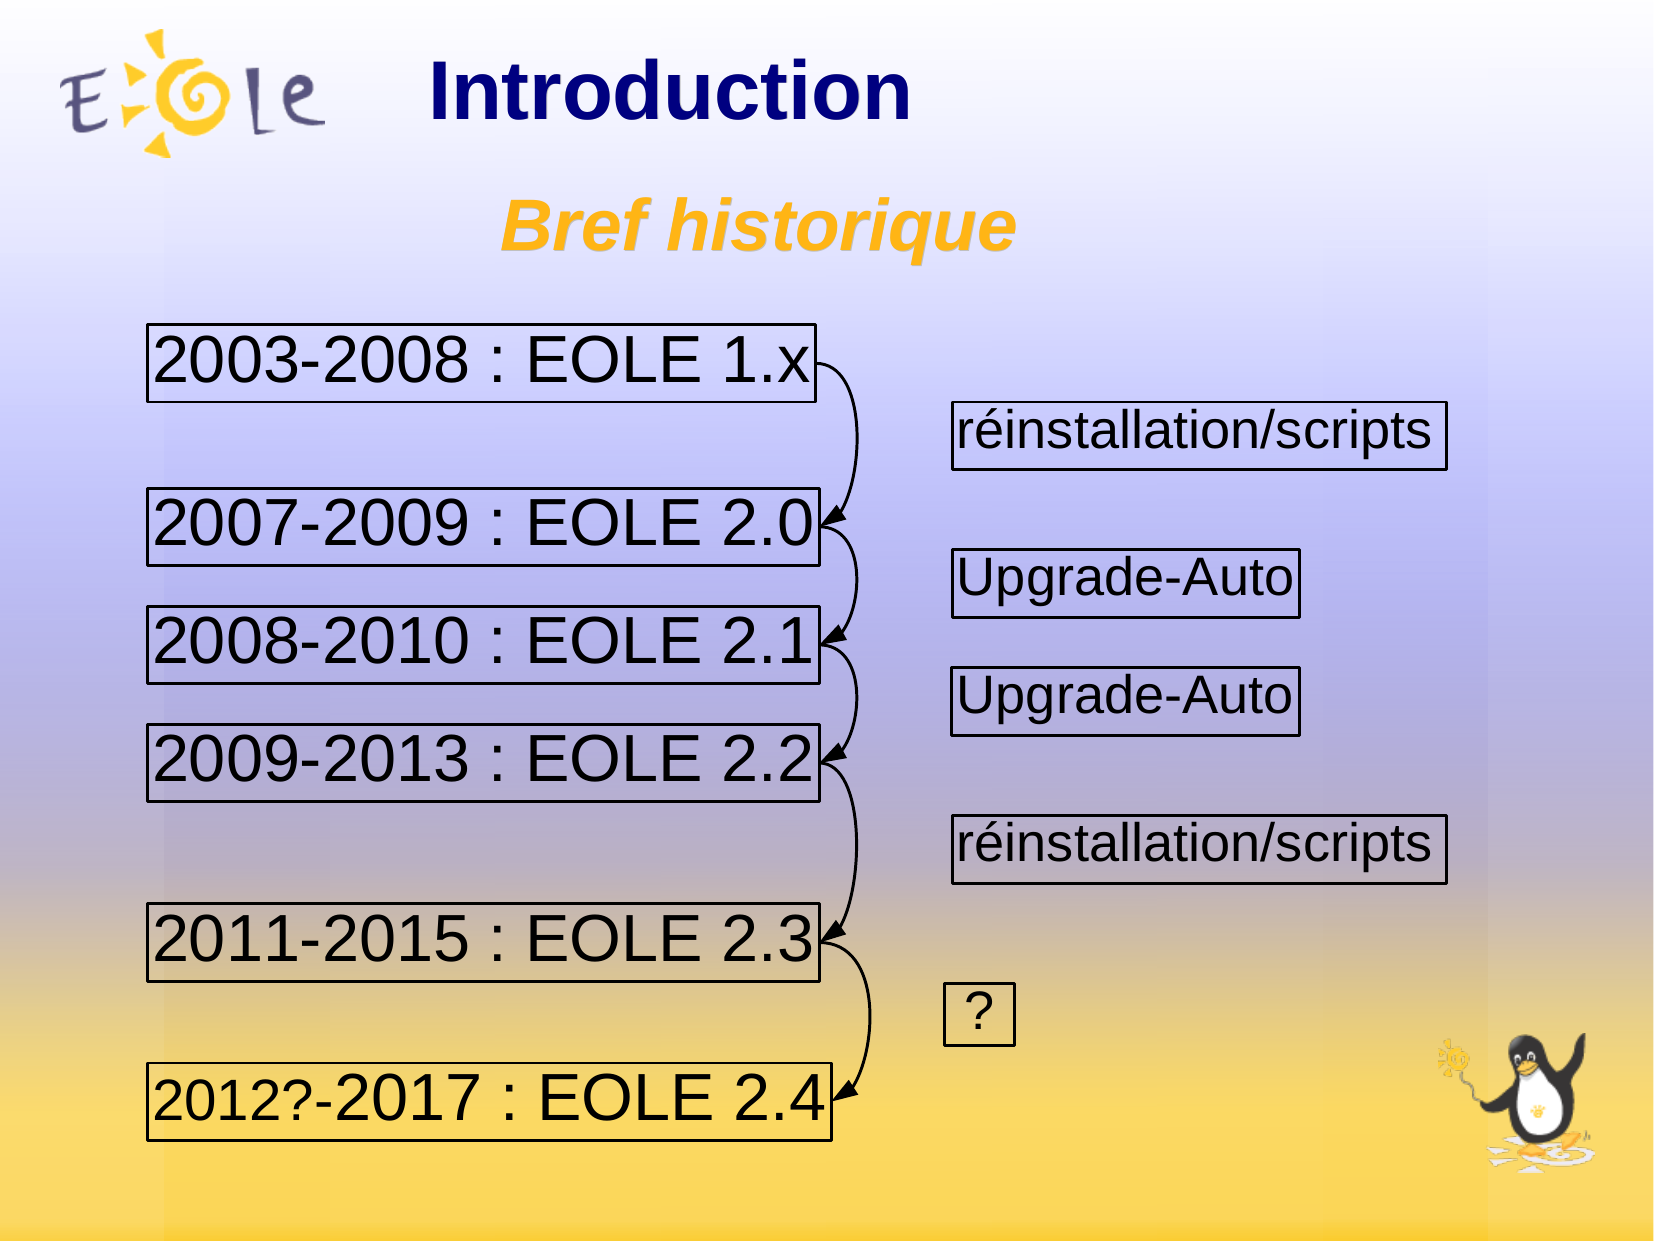

Introduction
Bref historique
2003-2008 : EOLE 1.x
réinstallation/scripts
2007-2009 : EOLE 2.0
Upgrade-Auto
2008-2010 : EOLE 2.1
Upgrade-Auto
2009-2013 : EOLE 2.2
réinstallation/scripts
2011-2015 : EOLE 2.3
 ?
2012?-2017 : EOLE 2.4